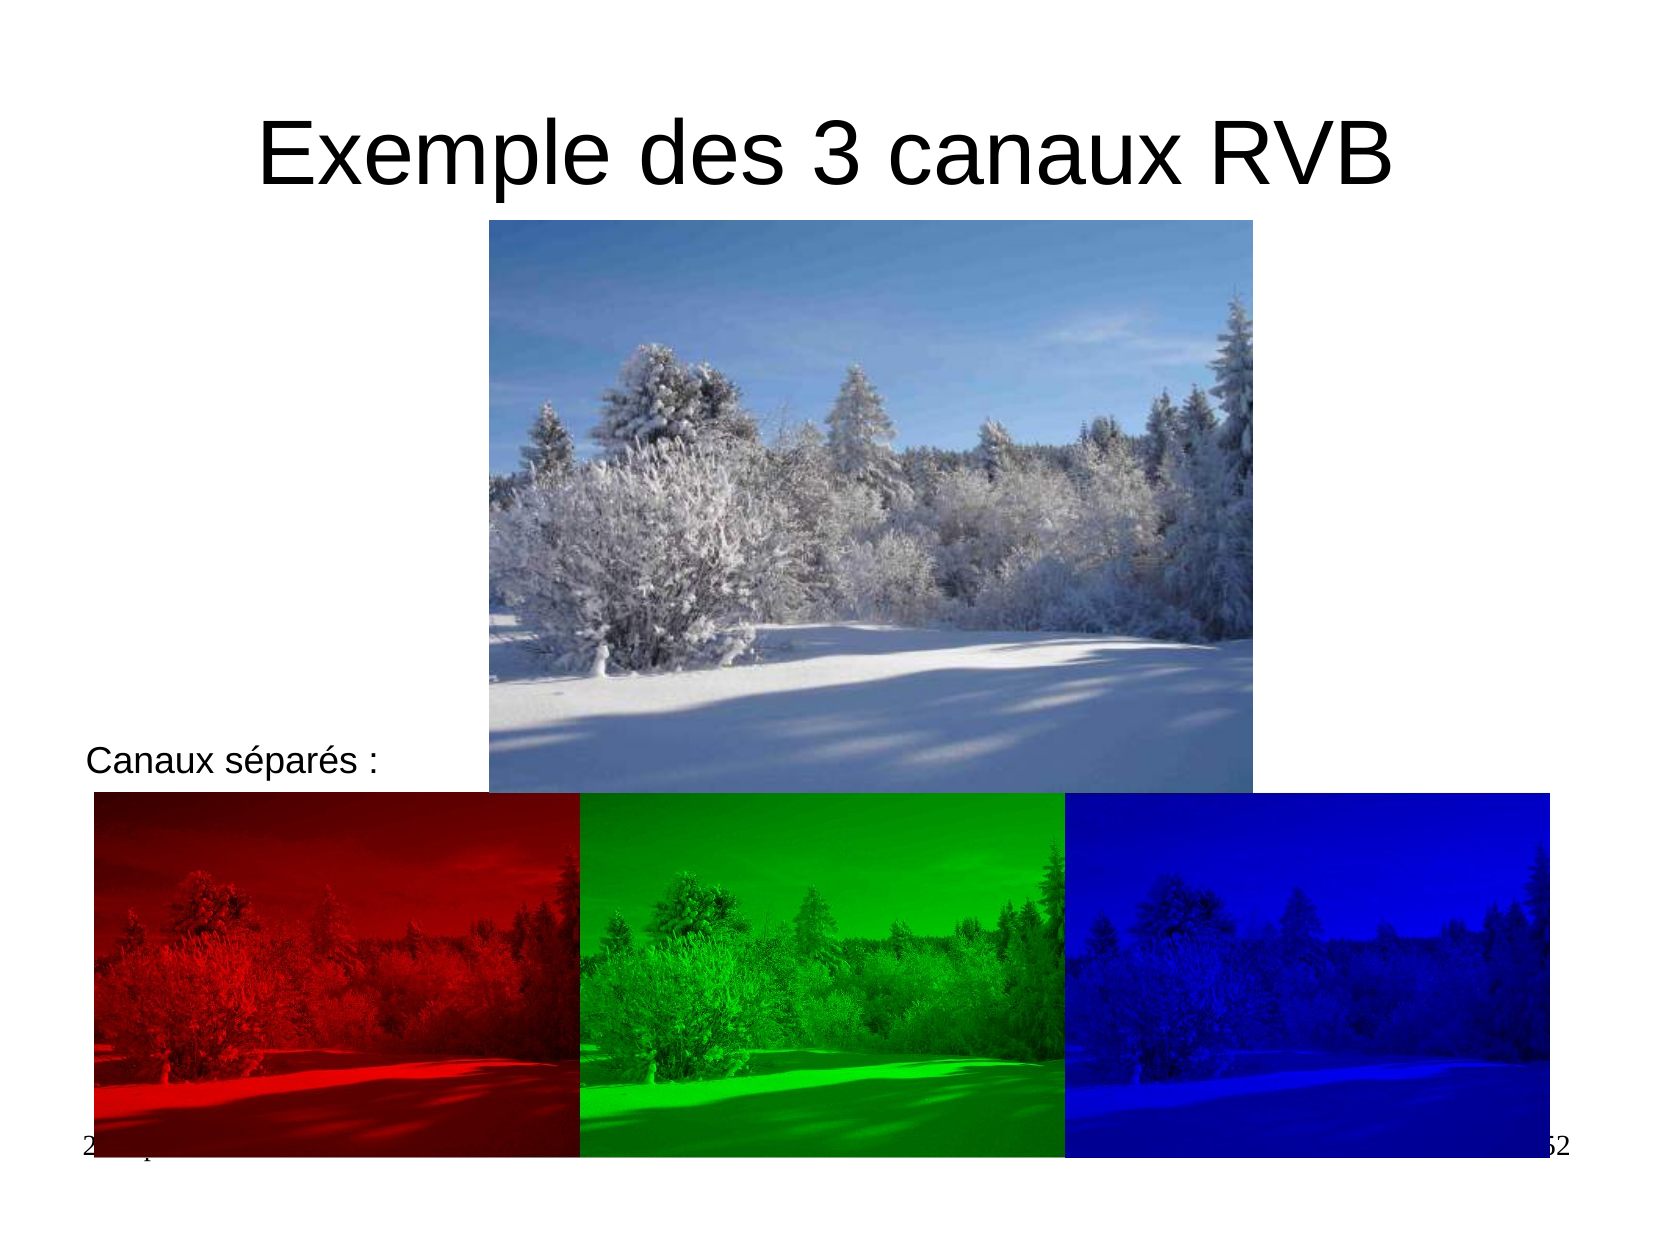

# Exemple des 3 canaux RVB
Canaux séparés :
J.-C. Martin
52